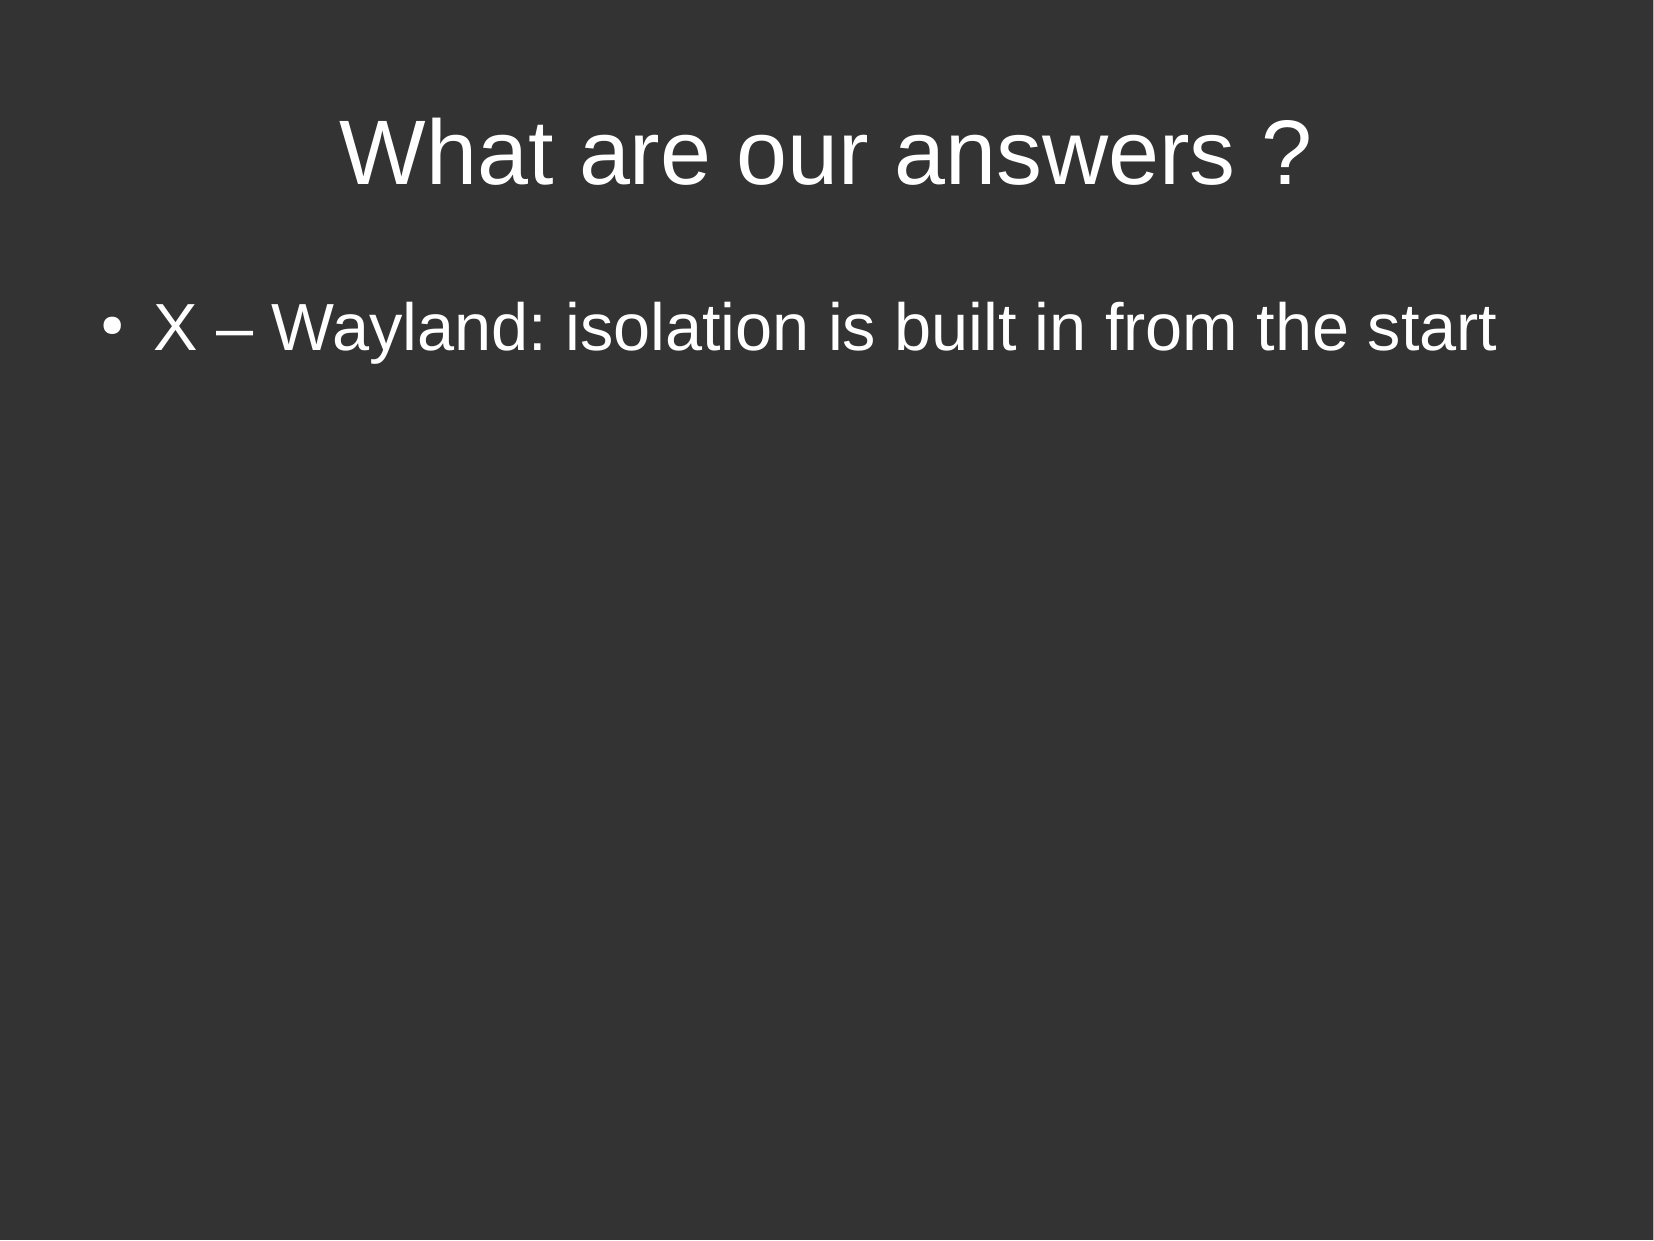

# What are our answers ?
X – Wayland: isolation is built in from the start